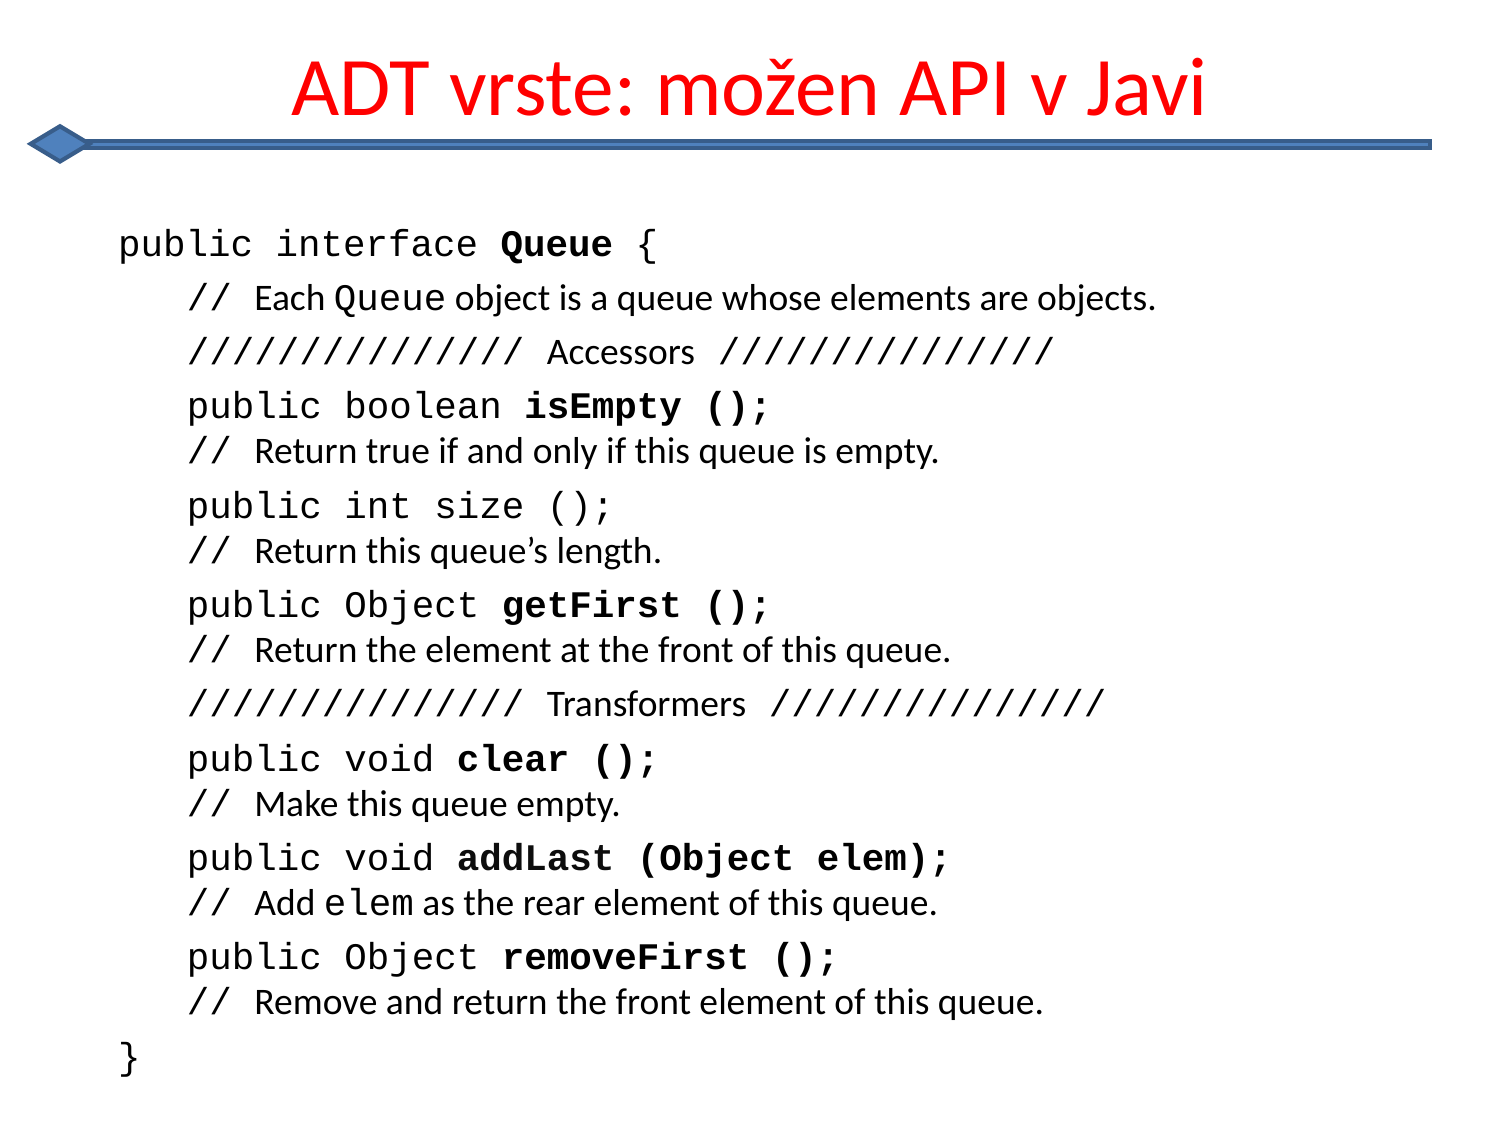

# ADT vrste: možen API v Javi
	public interface Queue {
		// Each Queue object is a queue whose elements are objects.
		/////////////// Accessors ///////////////
		public boolean isEmpty ();
	// Return true if and only if this queue is empty.
		public int size ();
	// Return this queue’s length.
		public Object getFirst ();
	// Return the element at the front of this queue.
		/////////////// Transformers ///////////////
		public void clear ();
	// Make this queue empty.
		public void addLast (Object elem);
	// Add elem as the rear element of this queue.
		public Object removeFirst ();
	// Remove and return the front element of this queue.
	}